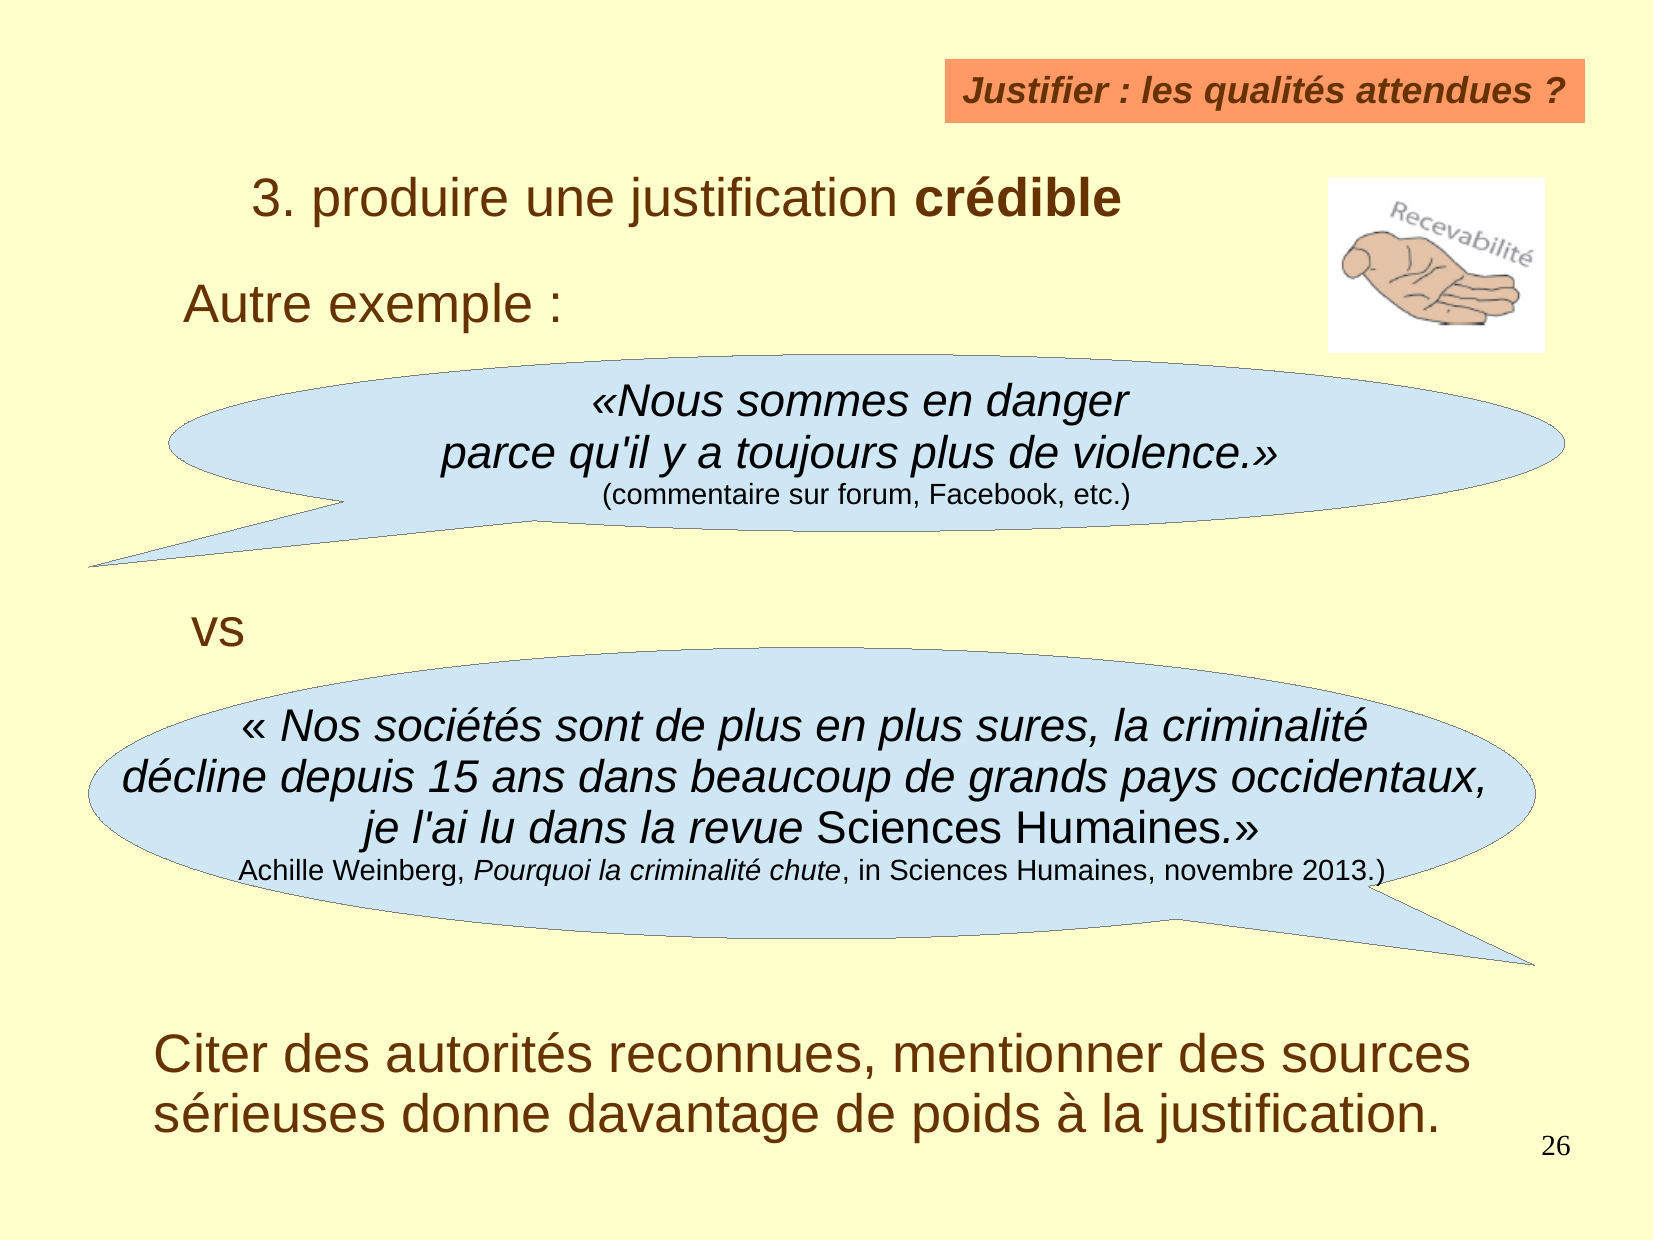

Justifier : les qualités attendues ?
3. produire une justification crédible
Autre exemple :
«Nous sommes en danger
parce qu'il y a toujours plus de violence.»
(commentaire sur forum, Facebook, etc.)
vs
« Nos sociétés sont de plus en plus sures, la criminalité
décline depuis 15 ans dans beaucoup de grands pays occidentaux,
je l'ai lu dans la revue Sciences Humaines.»
Achille Weinberg, Pourquoi la criminalité chute, in Sciences Humaines, novembre 2013.)
Citer des autorités reconnues, mentionner des sources sérieuses donne davantage de poids à la justification.
26